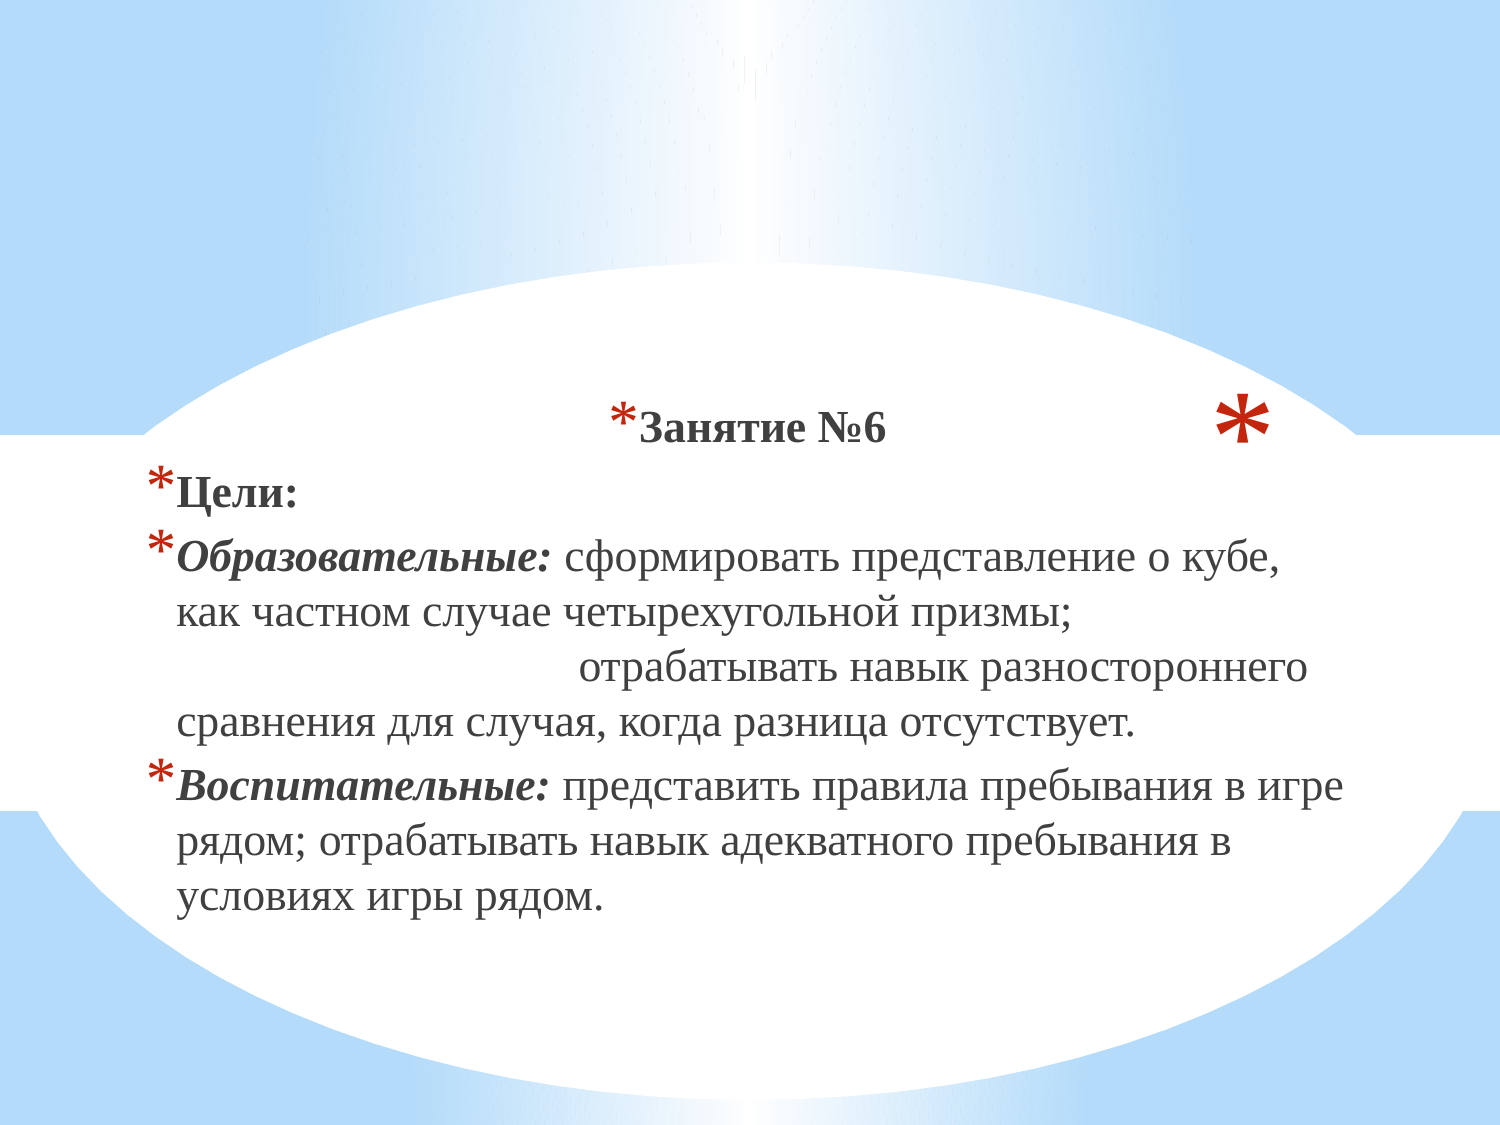

#
Занятие №6
Цели:
Образовательные: сформировать представление о кубе, как частном случае четырехугольной призмы; отрабатывать навык разностороннего сравнения для случая, когда разница отсутствует.
Воспитательные: представить правила пребывания в игре рядом; отрабатывать навык адекватного пребывания в условиях игры рядом.